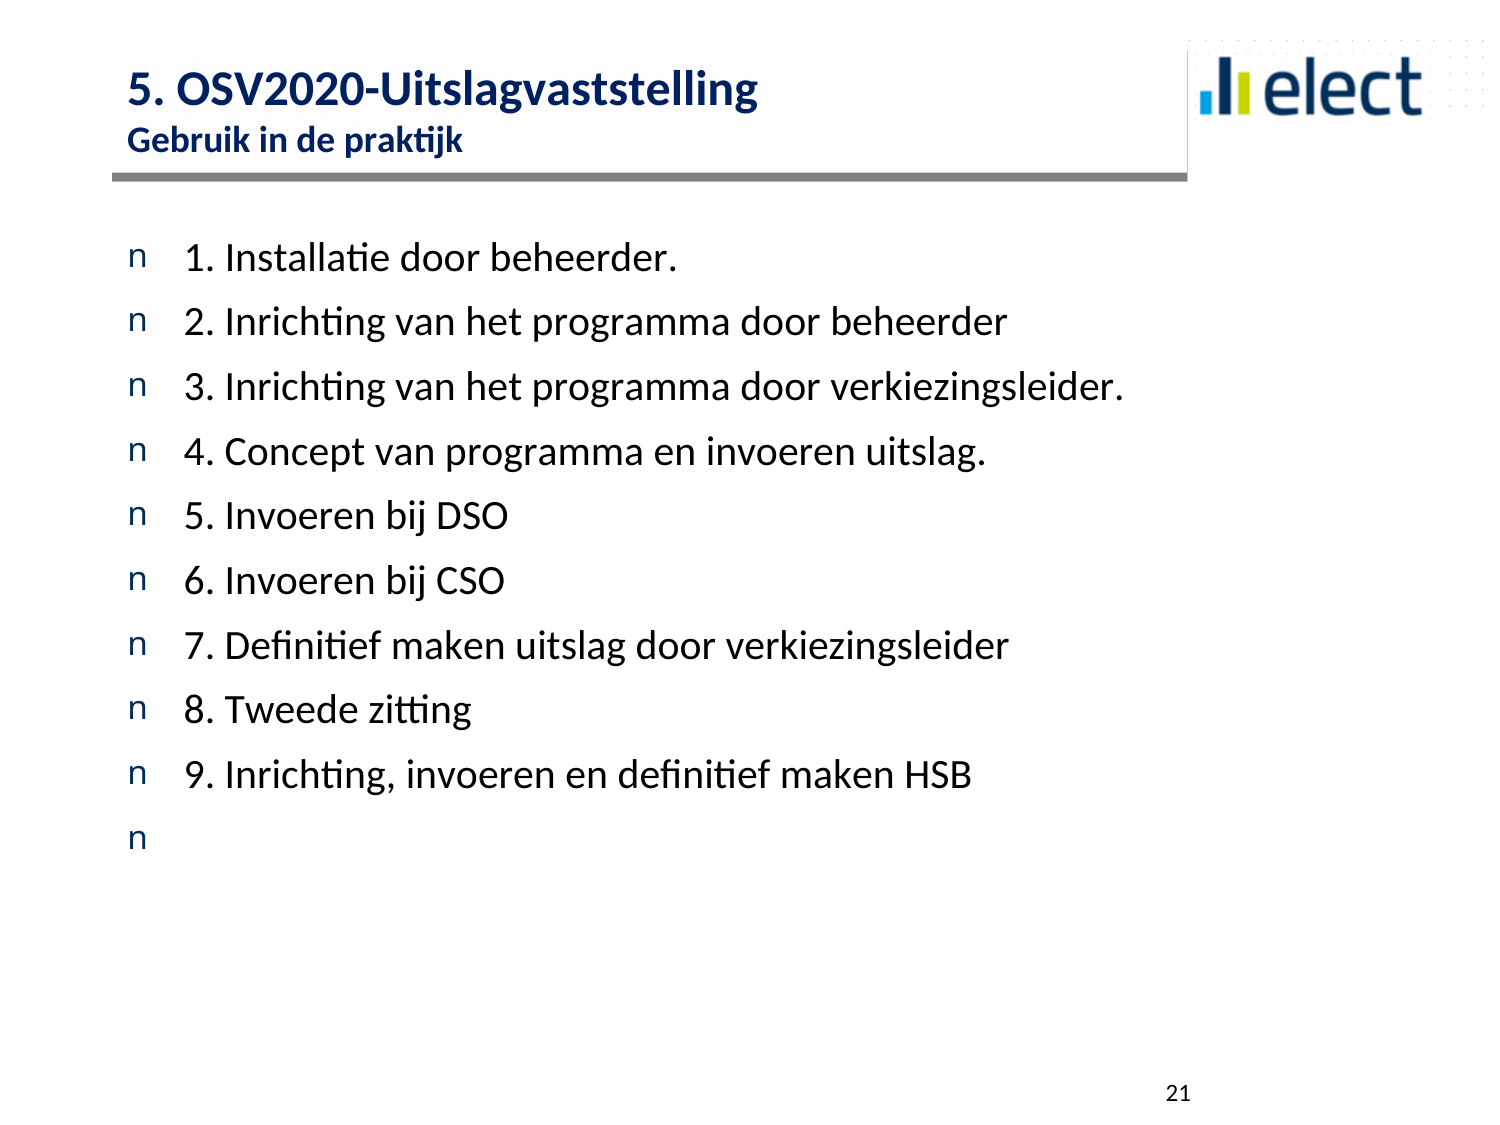

5. OSV2020-Uitslagvaststelling
Gebruik in de praktijk
# 1. Installatie door beheerder.
2. Inrichting van het programma door beheerder
3. Inrichting van het programma door verkiezingsleider.
4. Concept van programma en invoeren uitslag.
5. Invoeren bij DSO
6. Invoeren bij CSO
7. Definitief maken uitslag door verkiezingsleider
8. Tweede zitting
9. Inrichting, invoeren en definitief maken HSB